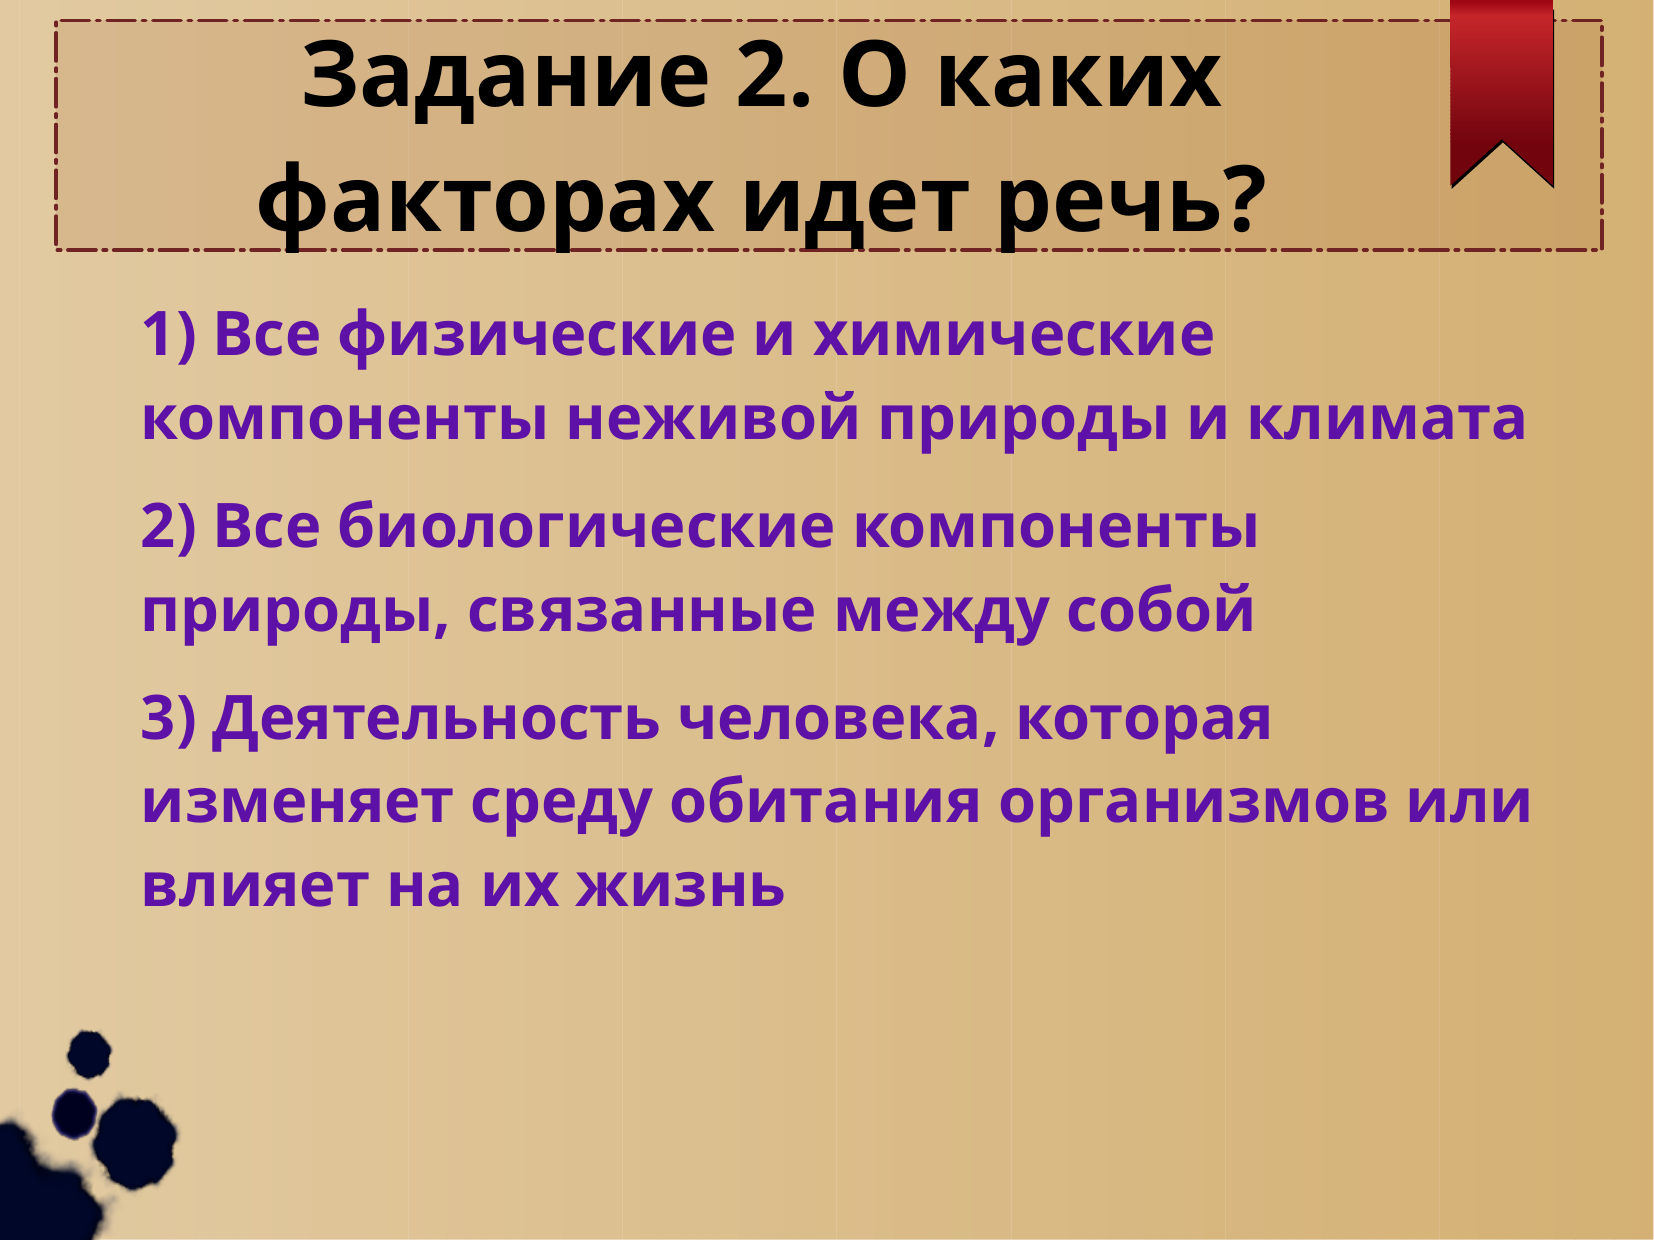

# Задание 2. О каких факторах идет речь?
1) Все физические и химические компоненты неживой природы и климата
2) Все биологические компоненты природы, связанные между собой
3) Деятельность человека, которая изменяет среду обитания организмов или влияет на их жизнь